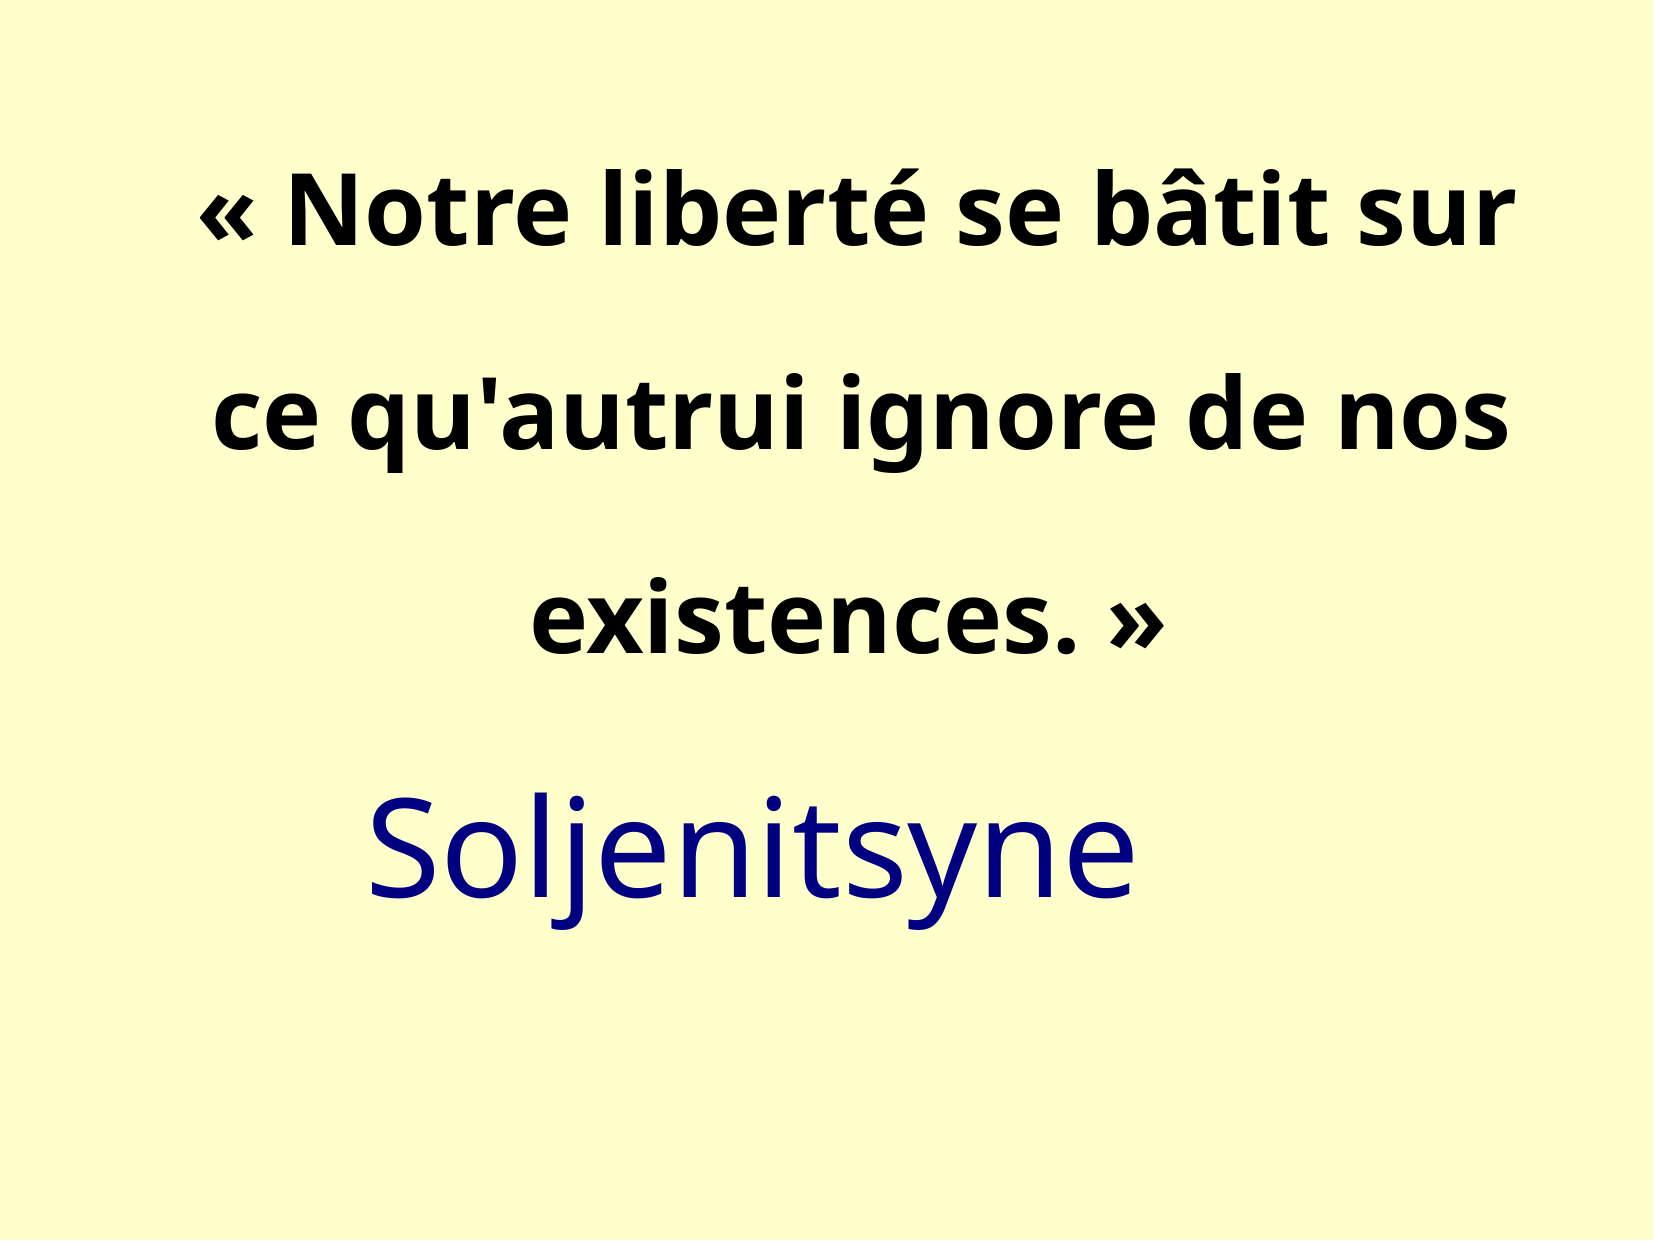

# « Notre liberté se bâtit sur ce qu'autrui ignore de nos existences. »
Soljenitsyne